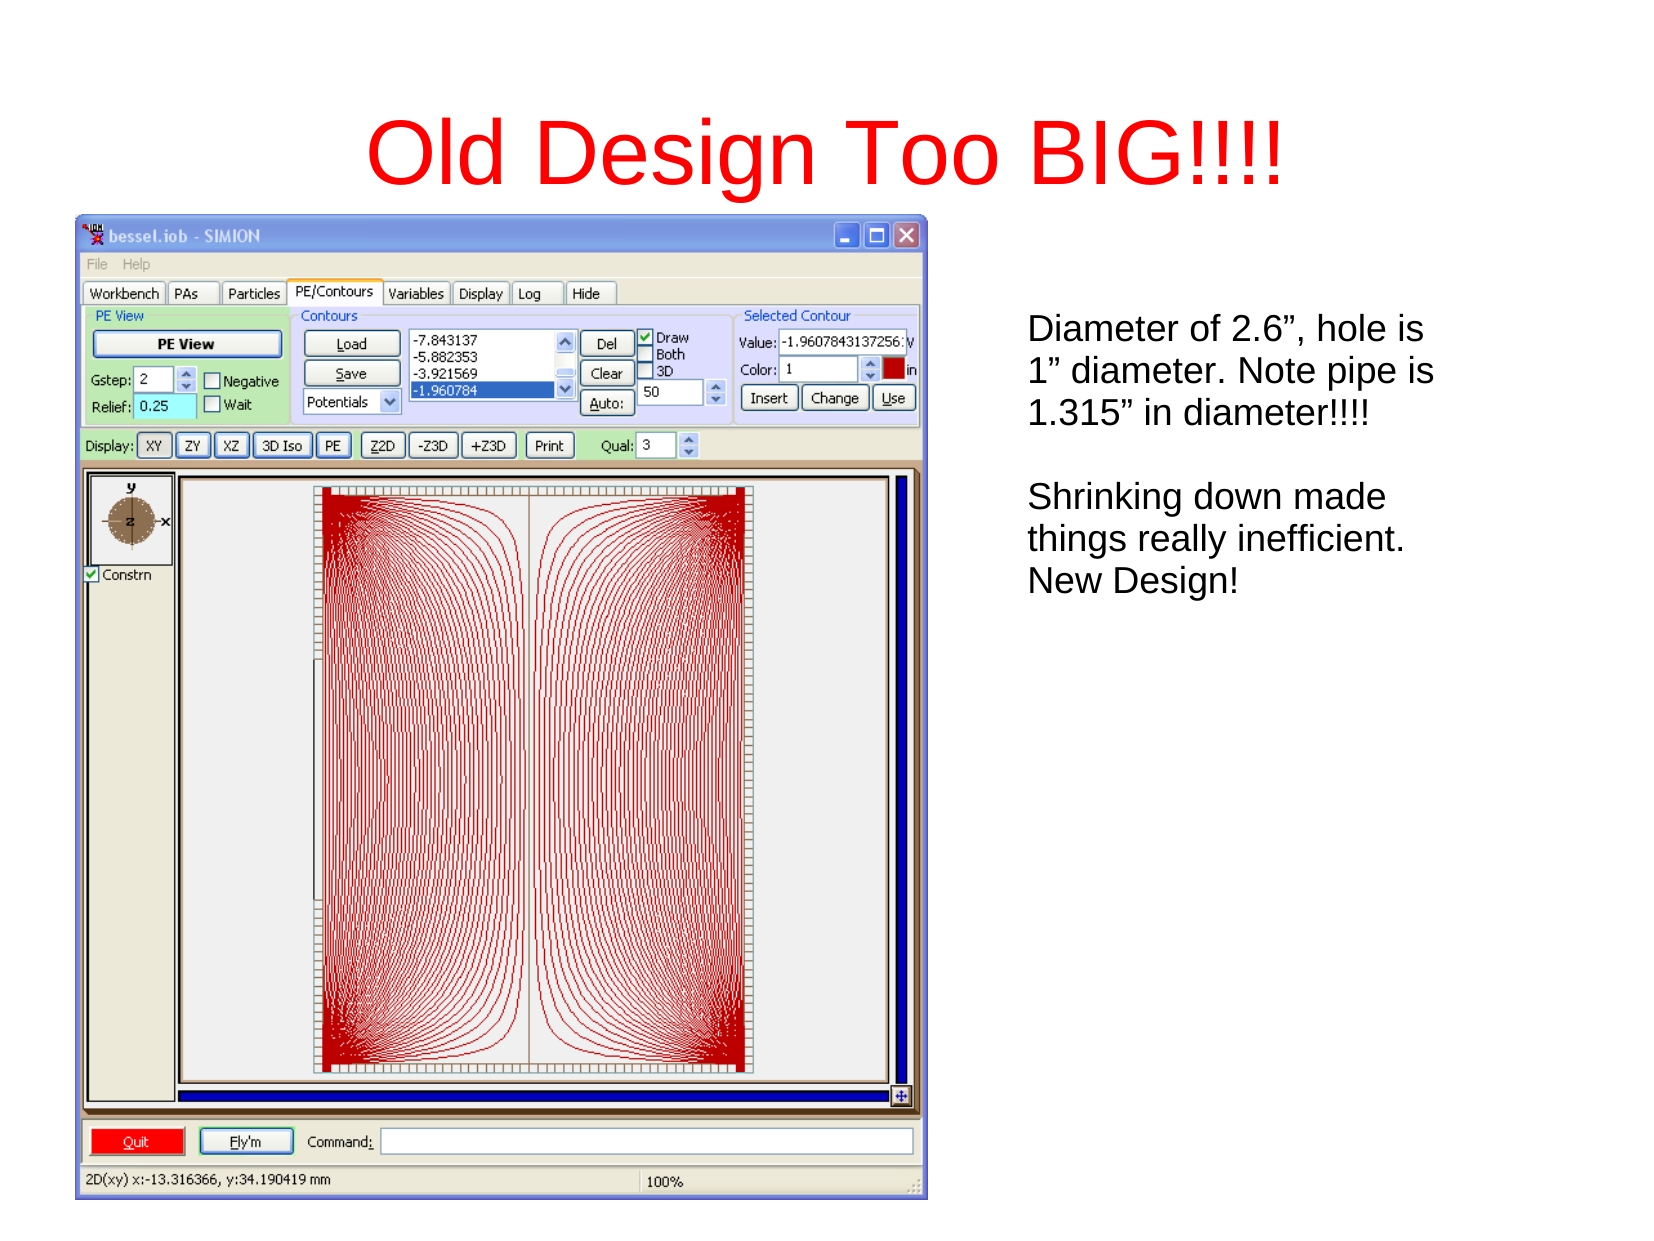

# Old Design Too BIG!!!!
Diameter of 2.6”, hole is 1” diameter. Note pipe is 1.315” in diameter!!!!
Shrinking down made things really inefficient.
New Design!